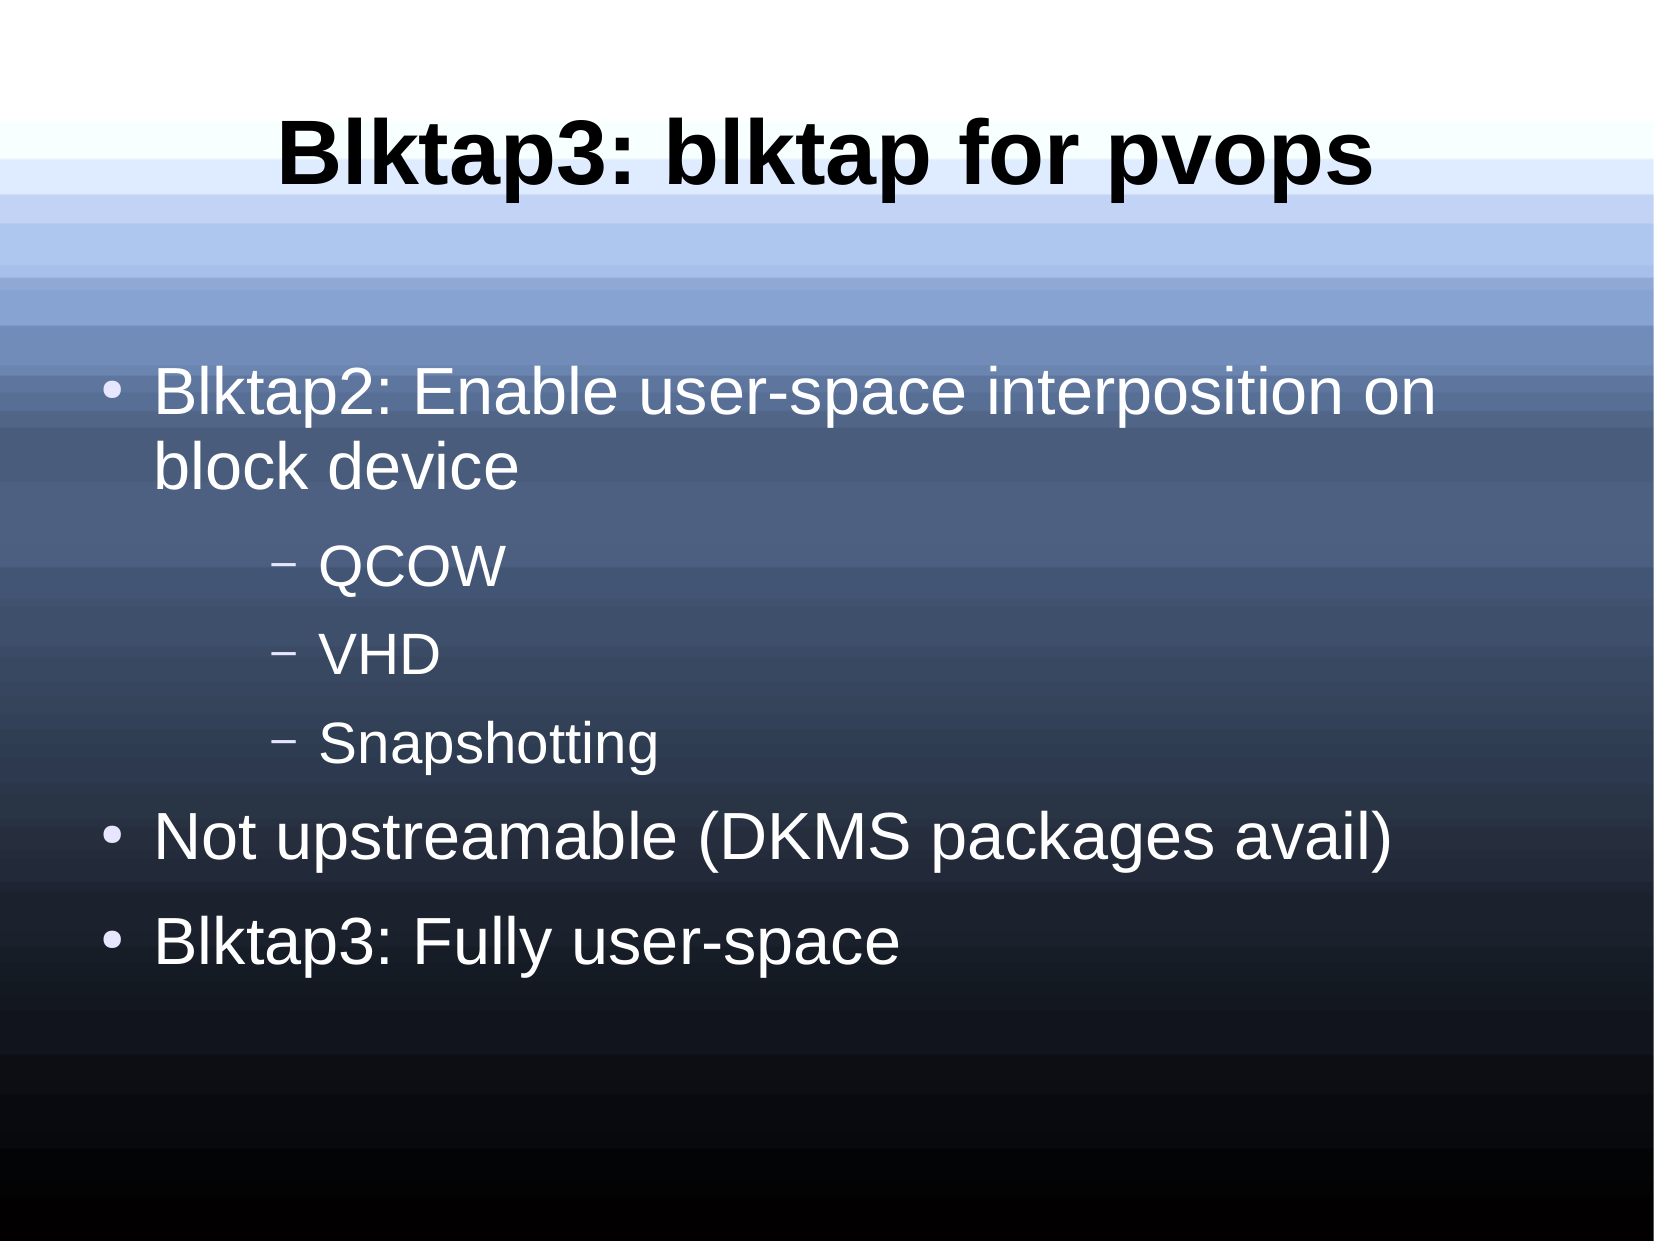

# Blktap3: blktap for pvops
Blktap2: Enable user-space interposition on block device
QCOW
VHD
Snapshotting
Not upstreamable (DKMS packages avail)
Blktap3: Fully user-space